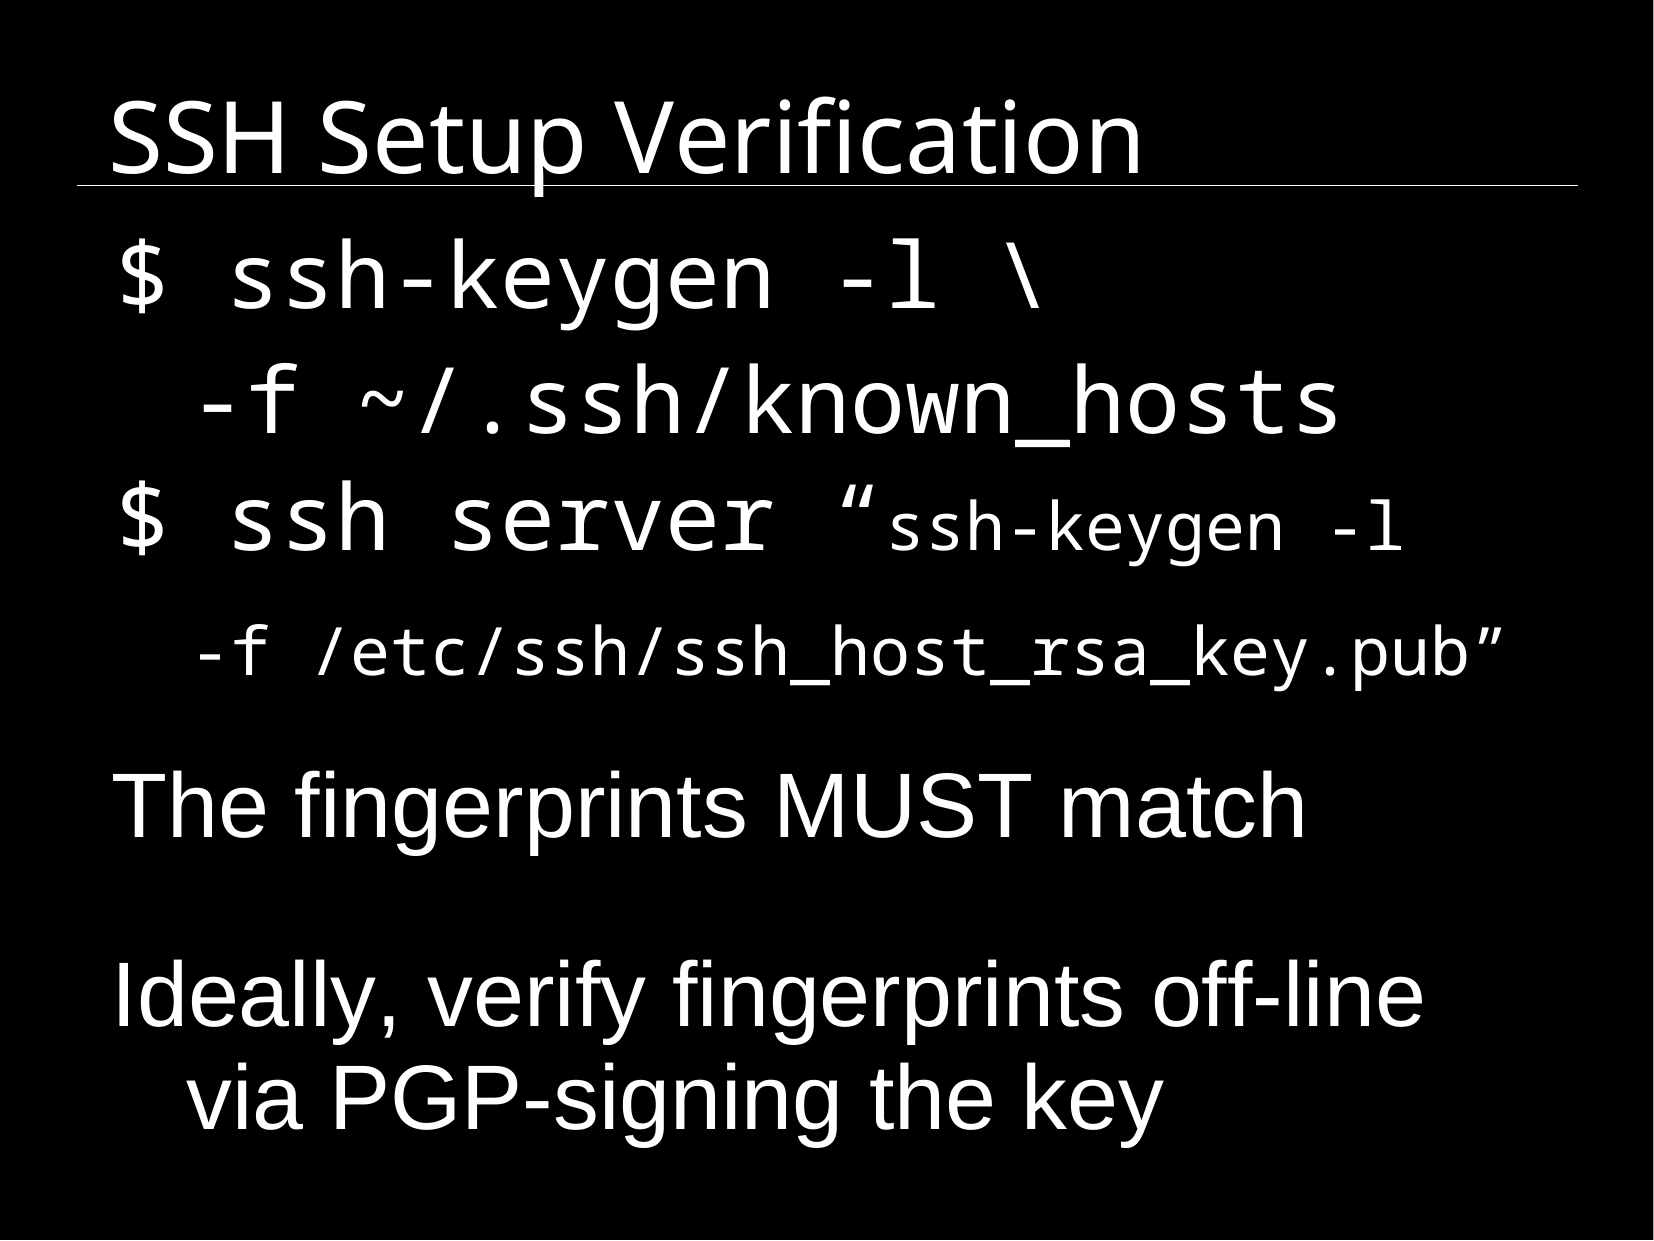

SSH Setup Verification
$ ssh-keygen -l \
	-f ~/.ssh/known_hosts
$ ssh server “ssh-keygen -l
	-f /etc/ssh/ssh_host_rsa_key.pub”
The fingerprints MUST match
Ideally, verify fingerprints off-line
	via PGP-signing the key